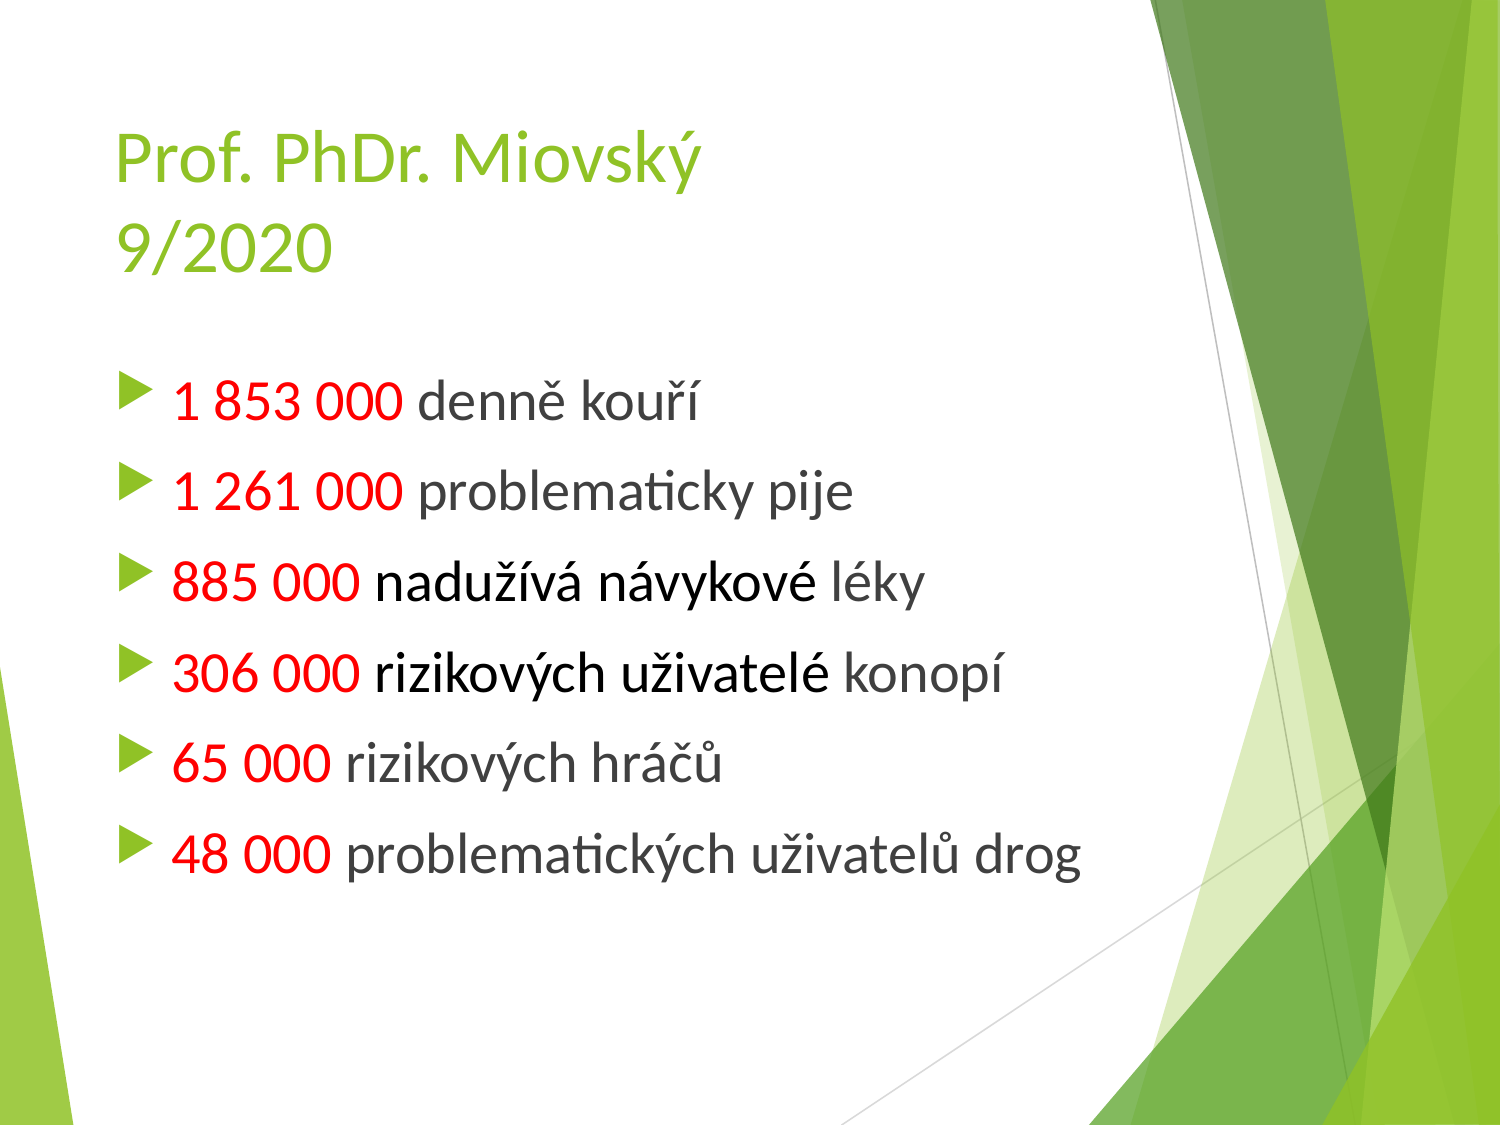

# Prof. PhDr. Miovský 9/2020
1 853 000 denně kouří
1 261 000 problematicky pije
885 000 nadužívá návykové léky
306 000 rizikových uživatelé konopí
65 000 rizikových hráčů
48 000 problematických uživatelů drog